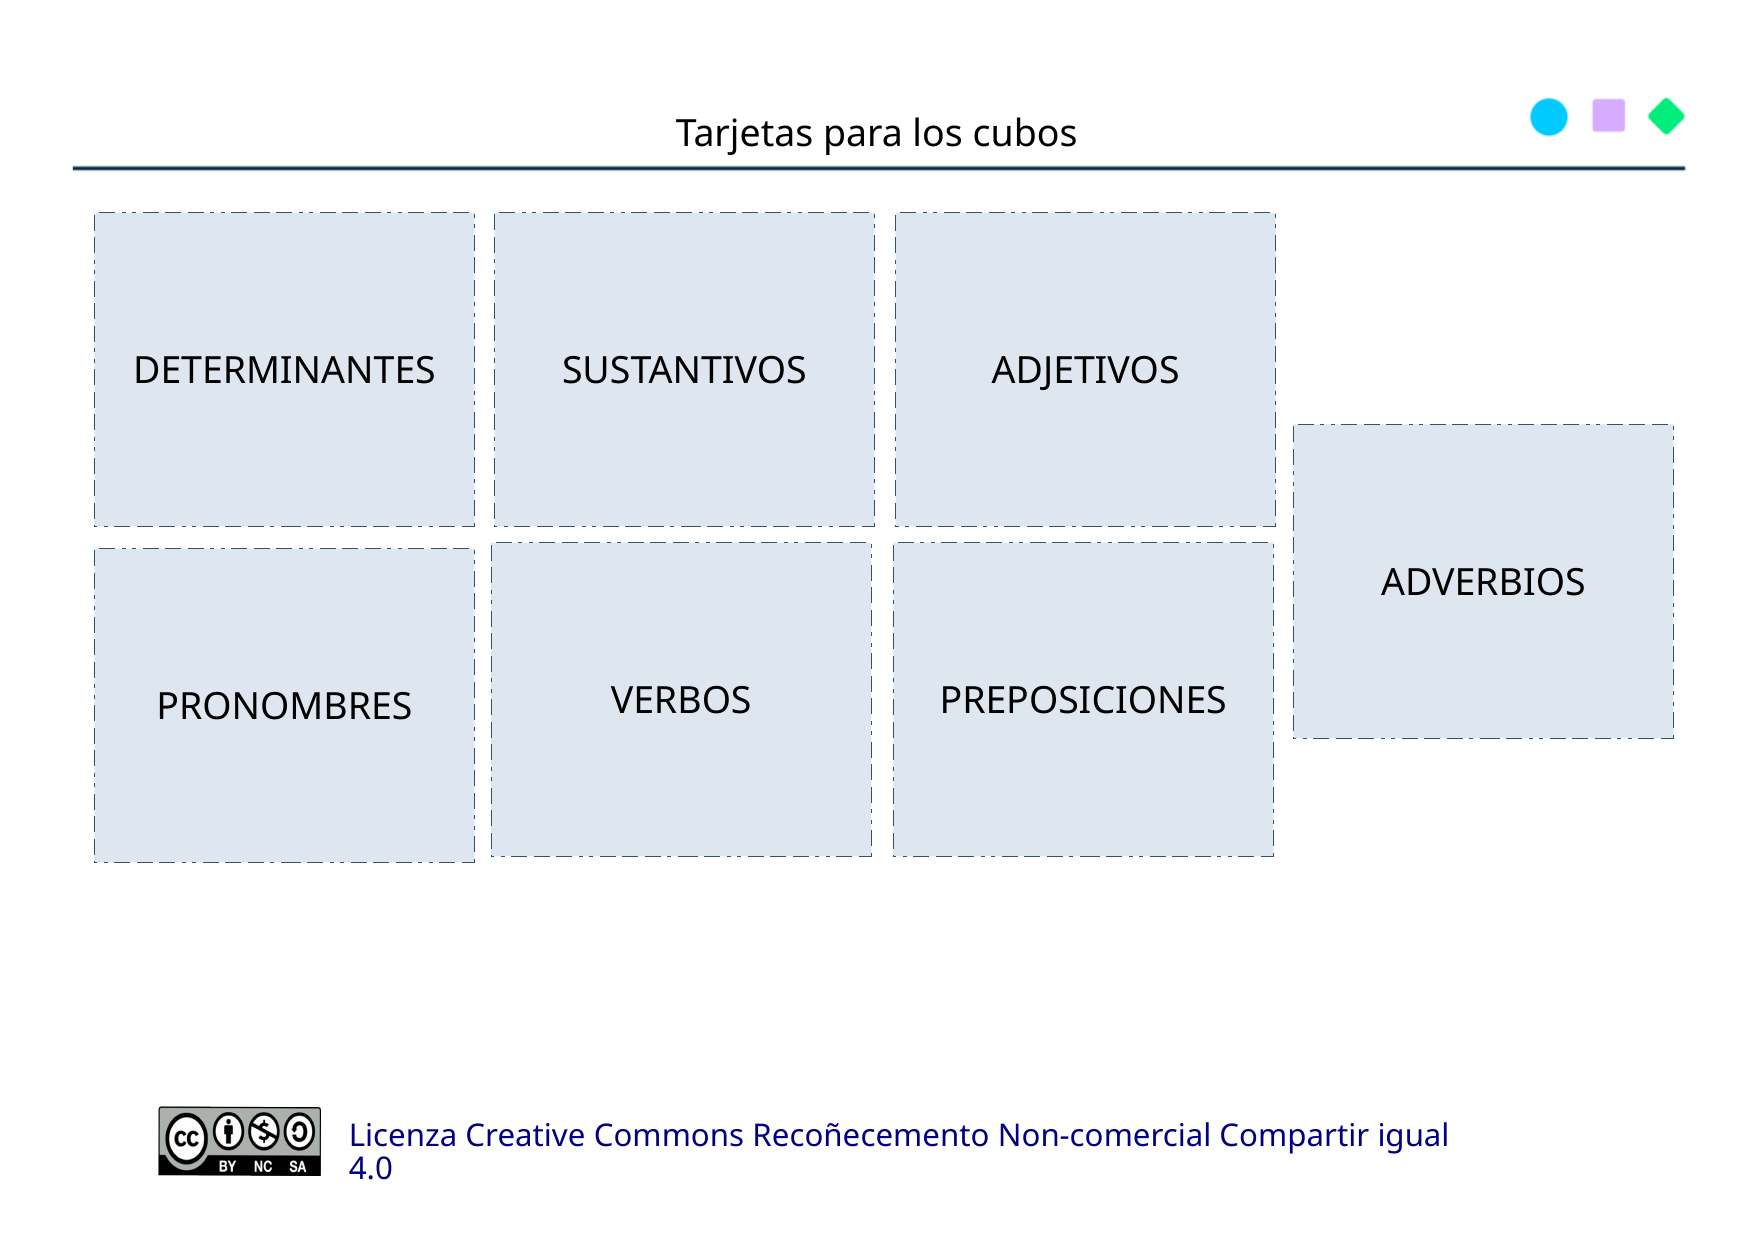

Tarjetas para los cubos
DETERMINANTES
SUSTANTIVOS
ADJETIVOS
ADVERBIOS
VERBOS
PREPOSICIONES
PRONOMBRES
Licenza Creative Commons Recoñecemento Non-comercial Compartir igual 4.0